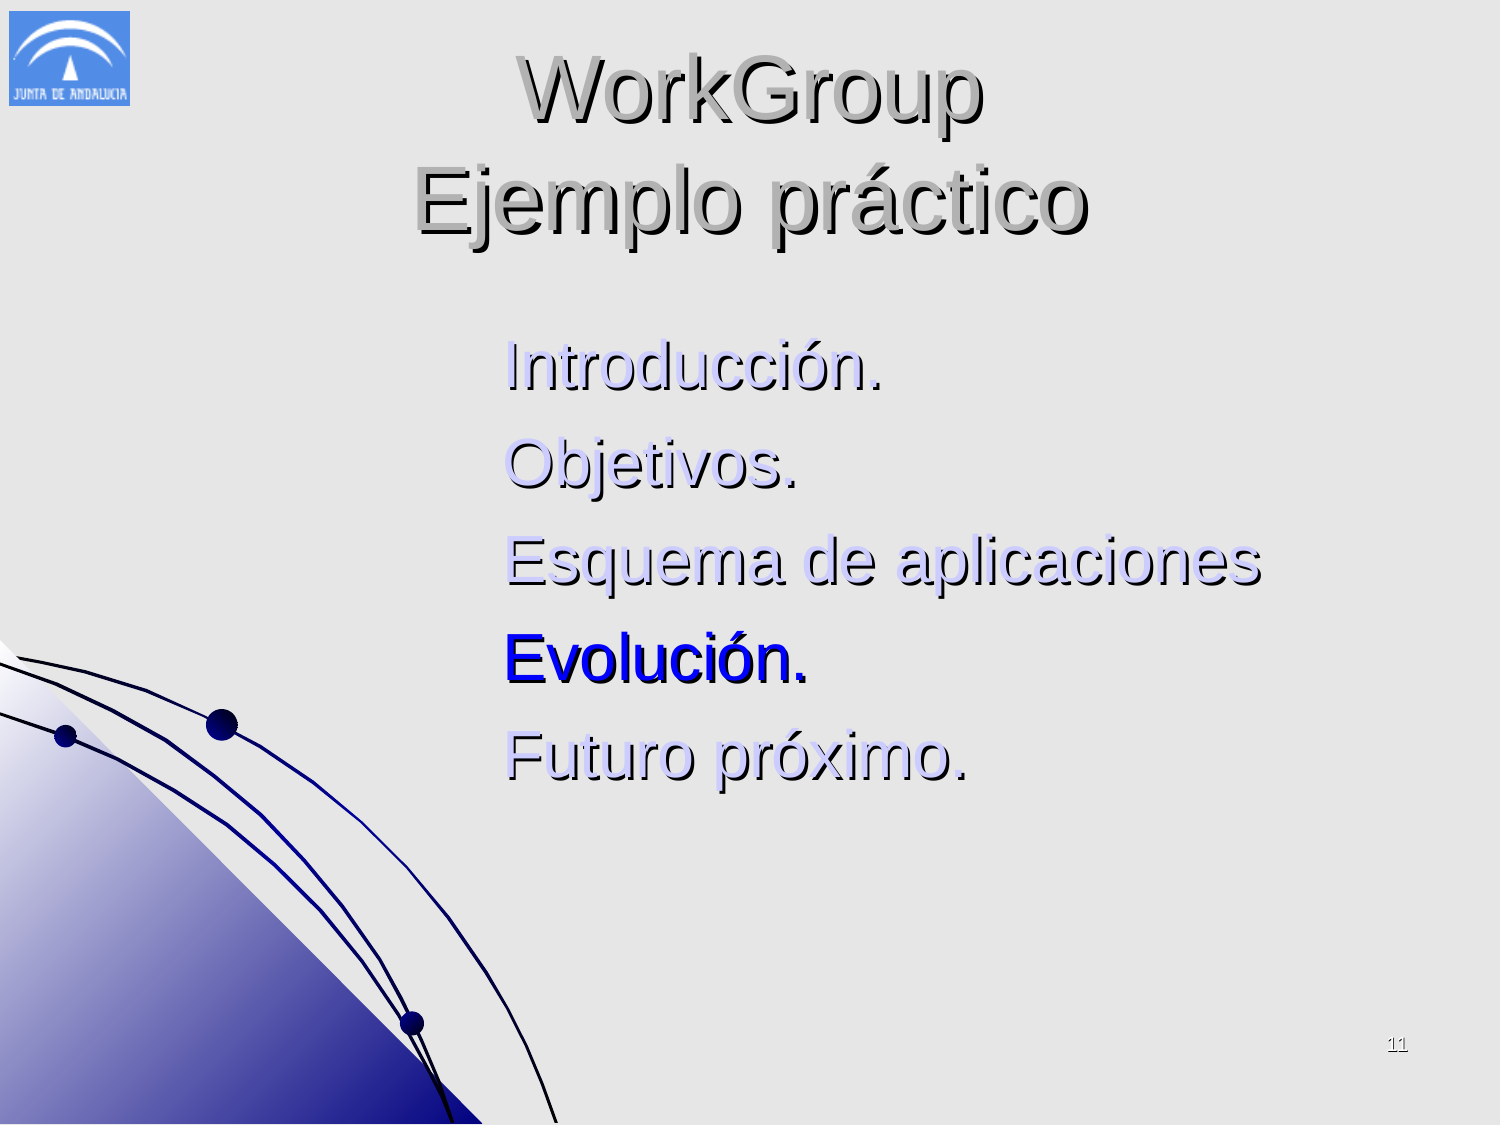

# WorkGroup Ejemplo práctico
Introducción.
Objetivos.
Esquema de aplicaciones
Evolución.
Futuro próximo.
11